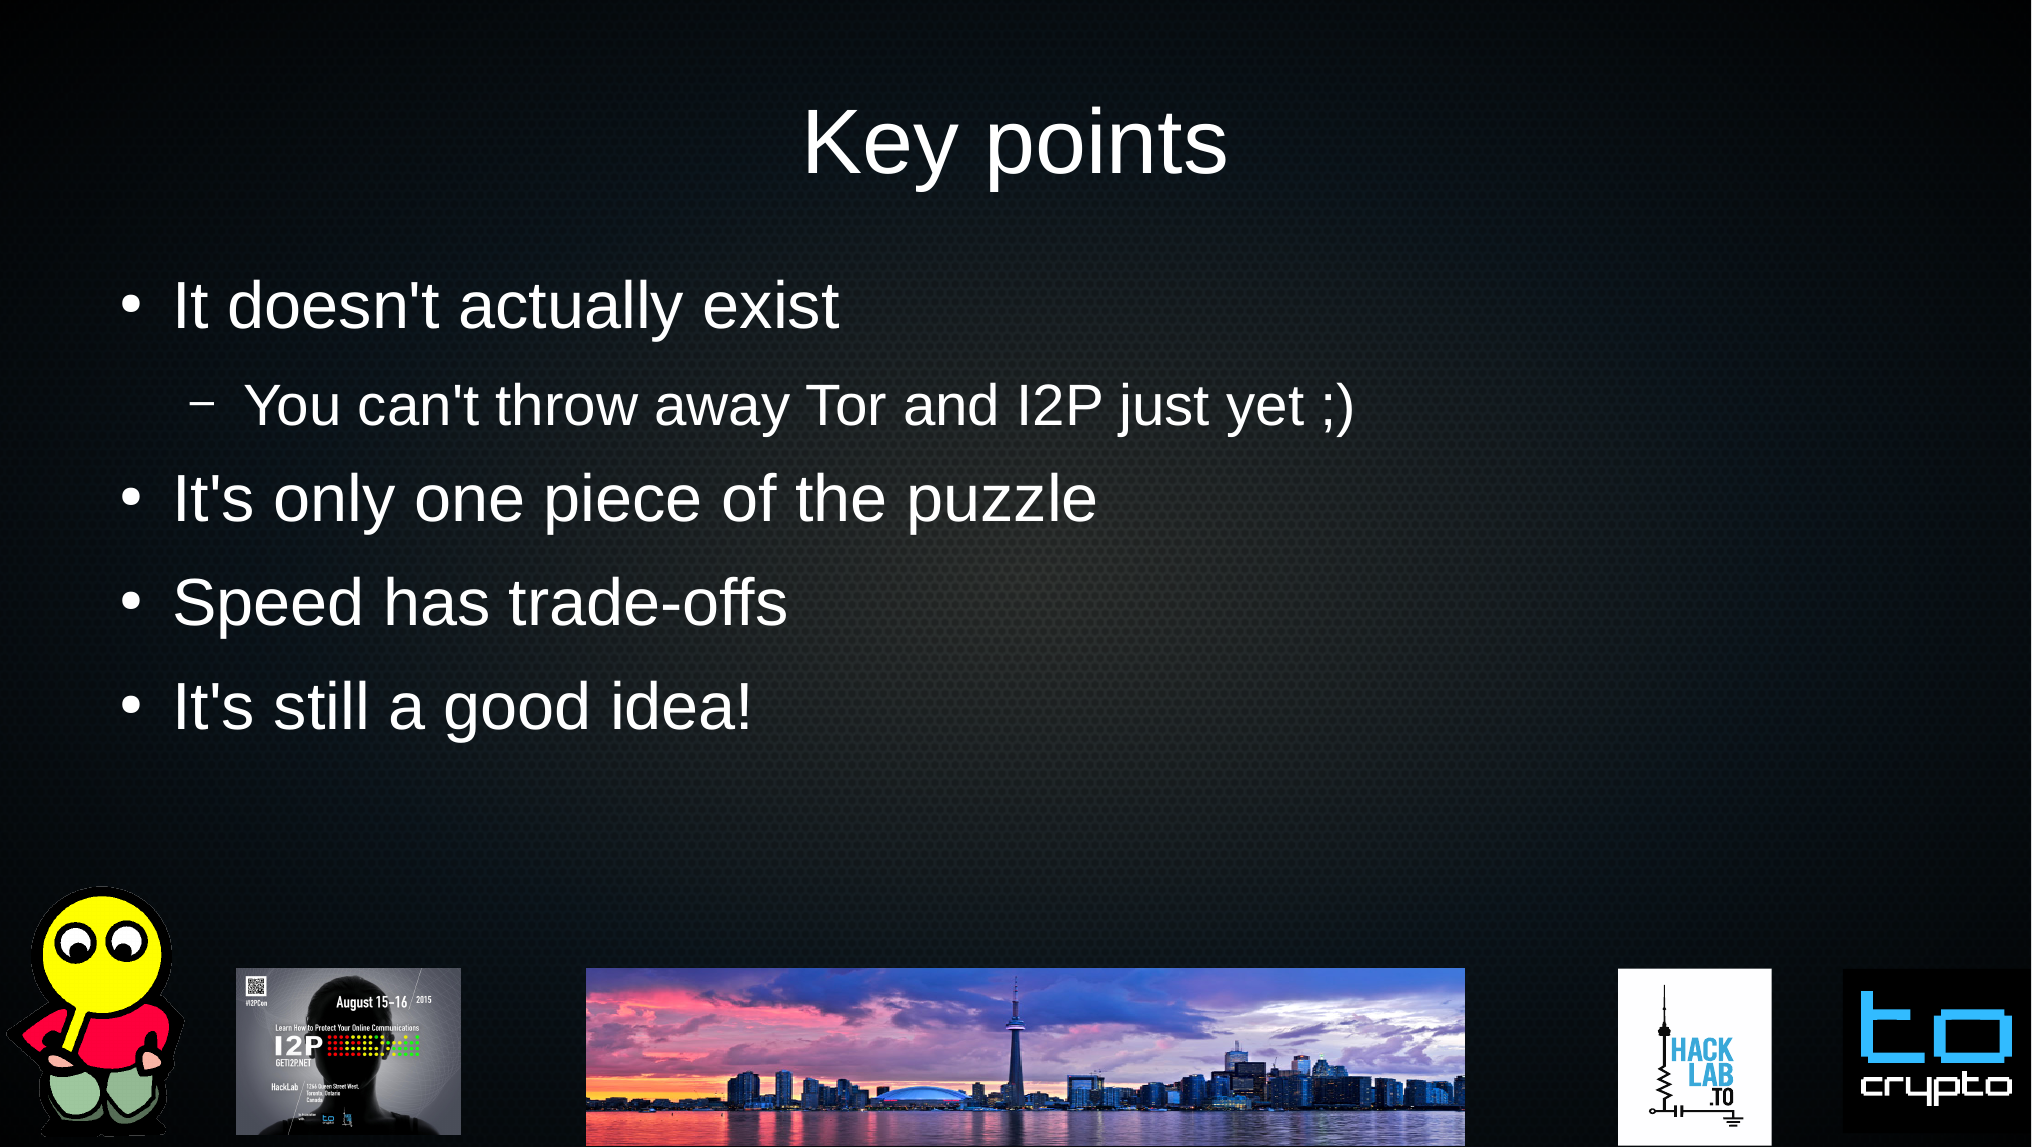

# Key points
It doesn't actually exist
You can't throw away Tor and I2P just yet ;)
It's only one piece of the puzzle
Speed has trade-offs
It's still a good idea!
22